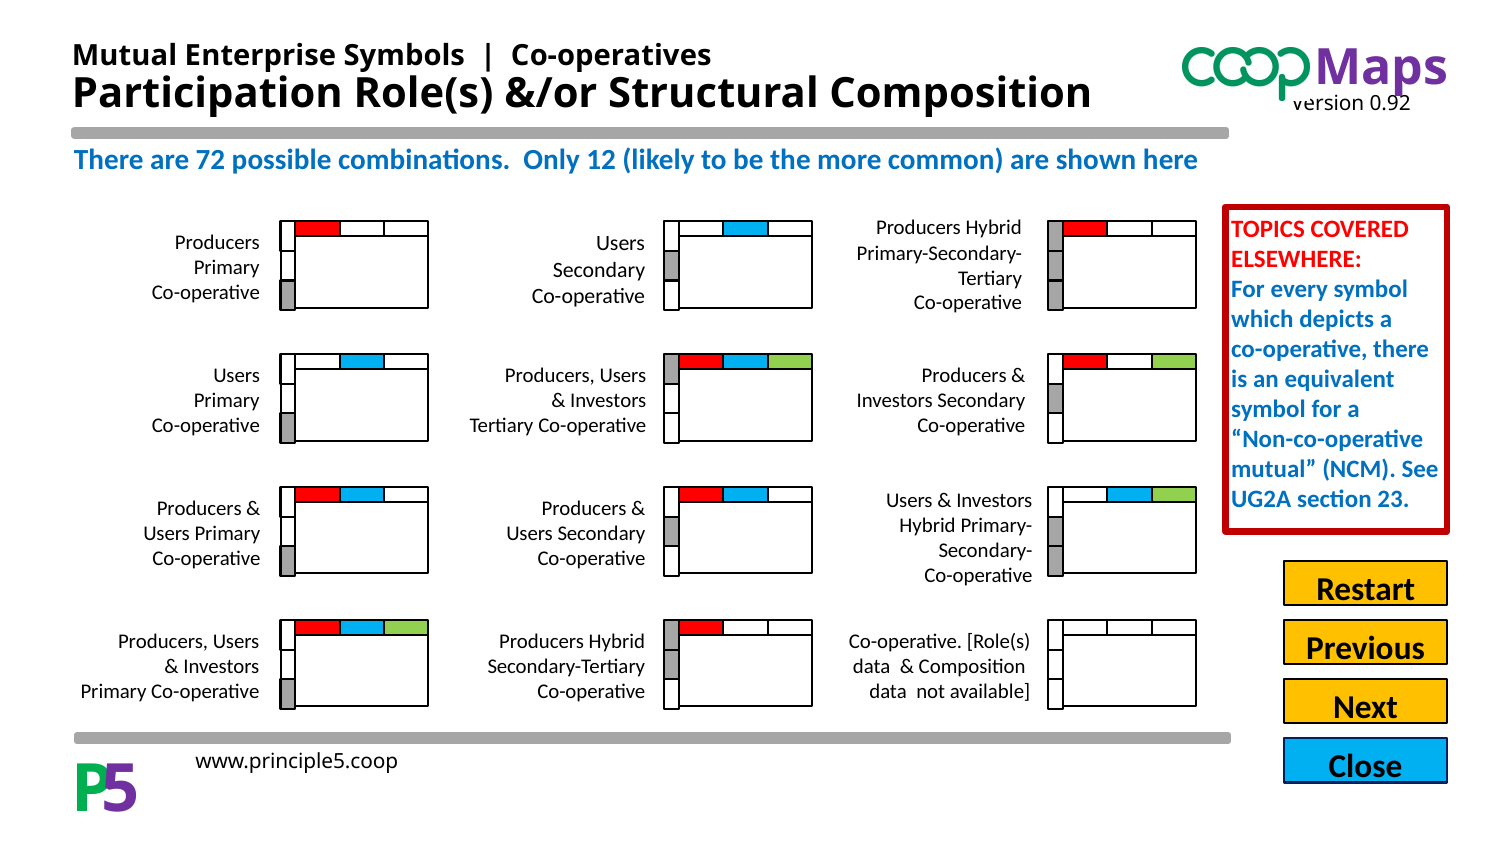

Maps
Version 0.92
Mutual Enterprise Symbols | Co-operatives
Participation Role(s) &/or Structural Composition
There are 72 possible combinations. Only 12 (likely to be the more common) are shown here
Producers Hybrid
Primary-Secondary-
Tertiary
Co-operative
TOPICS COVERED
ELSEWHERE:
For every symbol
which depicts a
co-operative, there is an equivalent symbol for a
“Non-co-operative
mutual” (NCM). See UG2A section 23.
Producers
Primary
Co-operative
Users
Secondary
Co-operative
Users
Primary
Co-operative
Producers, Users
& Investors
Tertiary Co-operative
Producers &
Investors Secondary
Co-operative
Users & Investors
Hybrid Primary-
Secondary-
Co-operative
Producers &
Users Primary
Co-operative
Producers &
Users Secondary
Co-operative
Restart
Producers, Users
& Investors
Primary Co-operative
Producers Hybrid
Secondary-Tertiary
Co-operative
Co-operative. [Role(s)
data & Composition
data not available]
Previous
Next
P
5
 www.principle5.coop
Close